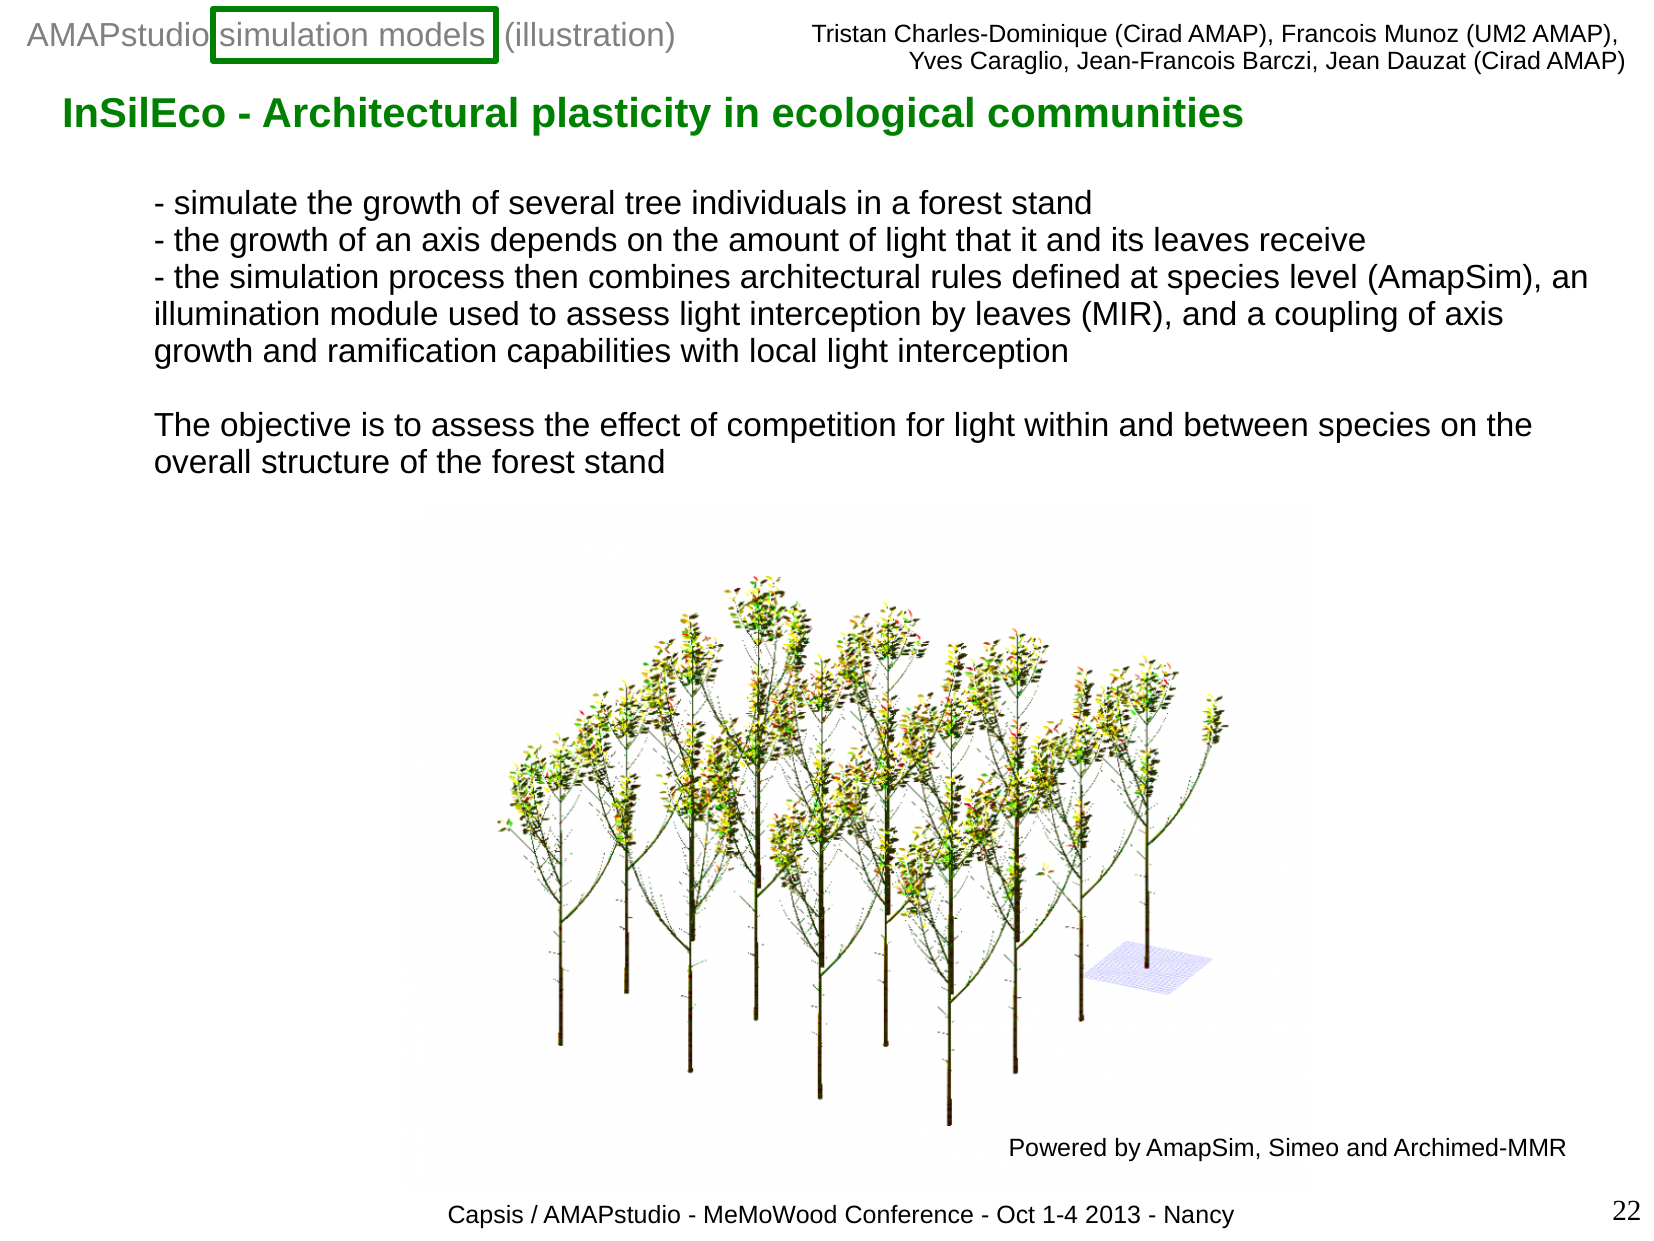

AMAPstudio simulation models (illustration)
Tristan Charles-Dominique (Cirad AMAP), Francois Munoz (UM2 AMAP),
Yves Caraglio, Jean-Francois Barczi, Jean Dauzat (Cirad AMAP)
InSilEco - Architectural plasticity in ecological communities
- simulate the growth of several tree individuals in a forest stand
- the growth of an axis depends on the amount of light that it and its leaves receive
- the simulation process then combines architectural rules defined at species level (AmapSim), an illumination module used to assess light interception by leaves (MIR), and a coupling of axis growth and ramification capabilities with local light interception
The objective is to assess the effect of competition for light within and between species on the overall structure of the forest stand
Powered by AmapSim, Simeo and Archimed-MMR
Capsis / AMAPstudio - MeMoWood Conference - Oct 1-4 2013 - Nancy